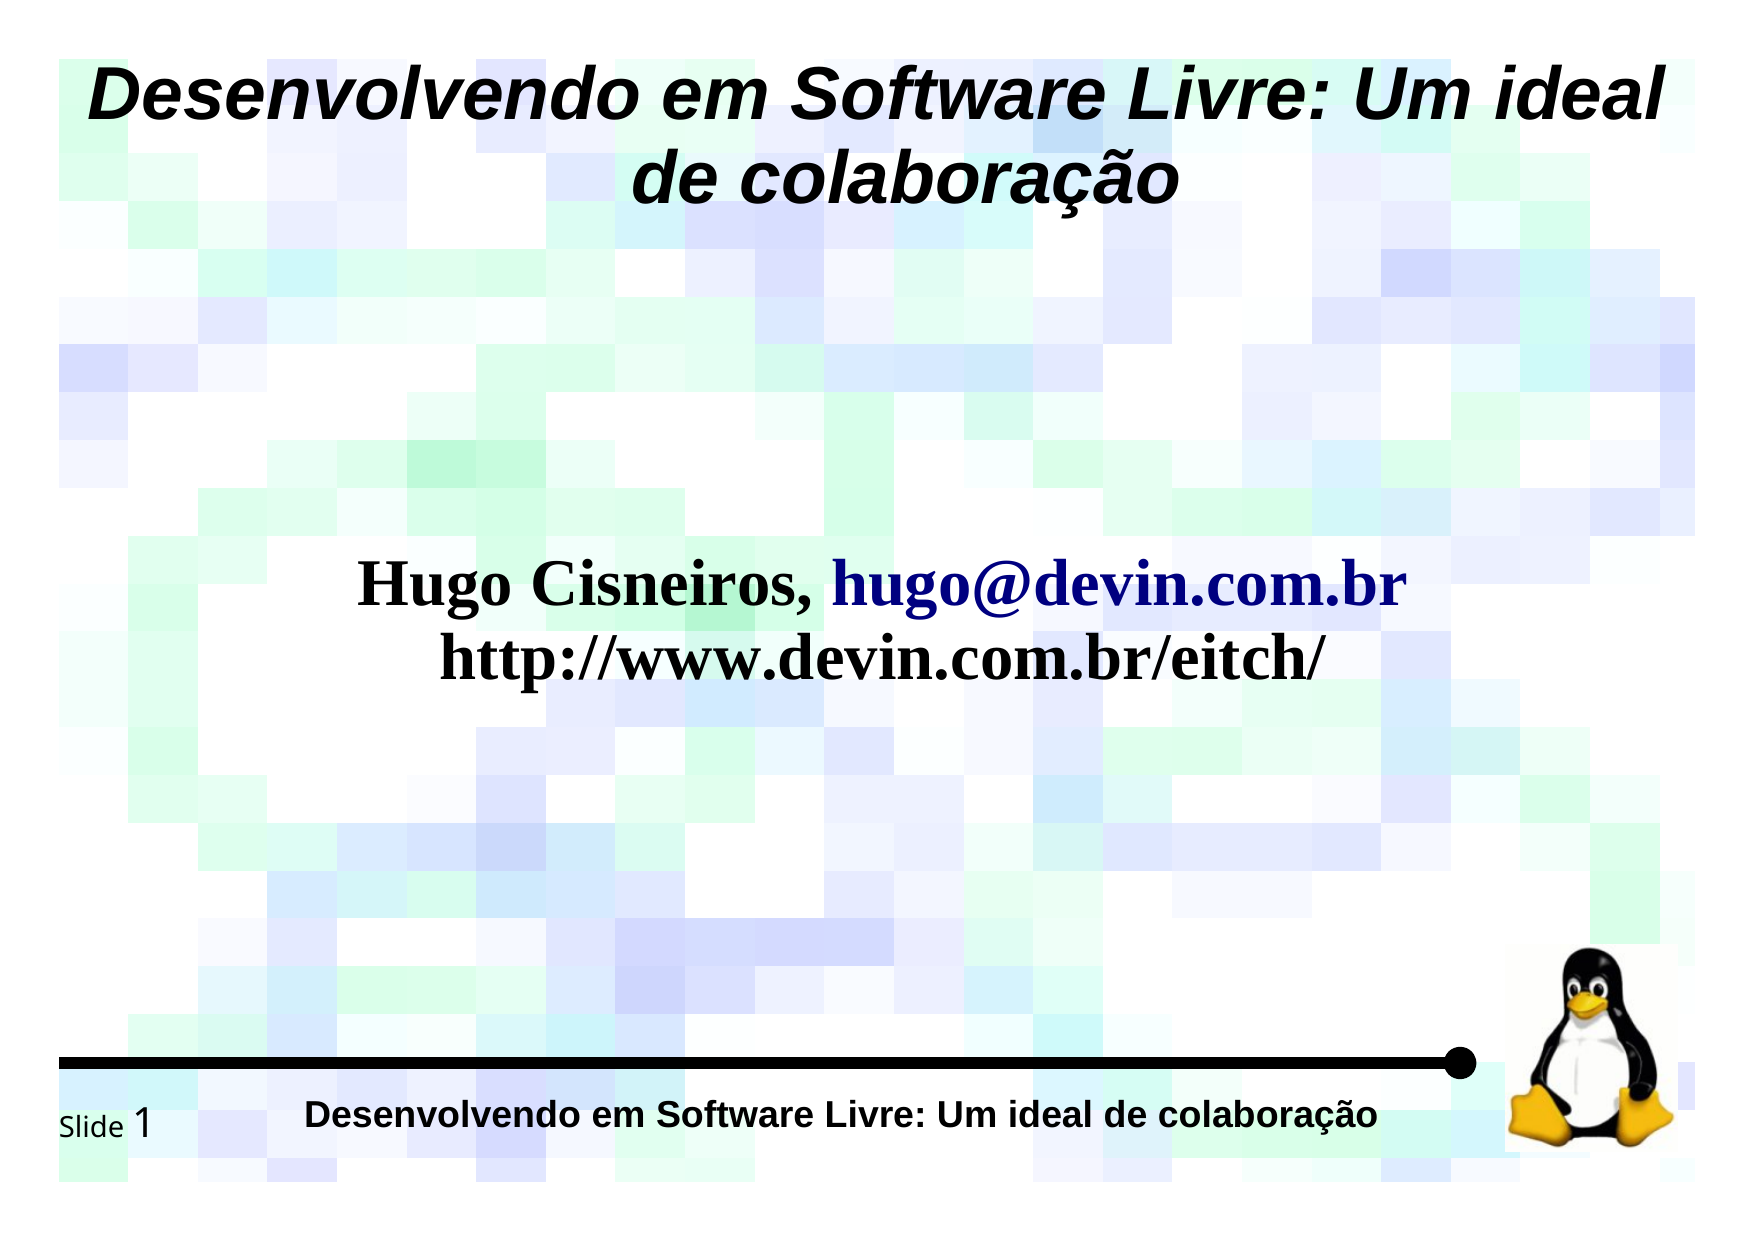

# Desenvolvendo em Software Livre: Um ideal de colaboração
Hugo Cisneiros, hugo@devin.com.br
http://www.devin.com.br/eitch/